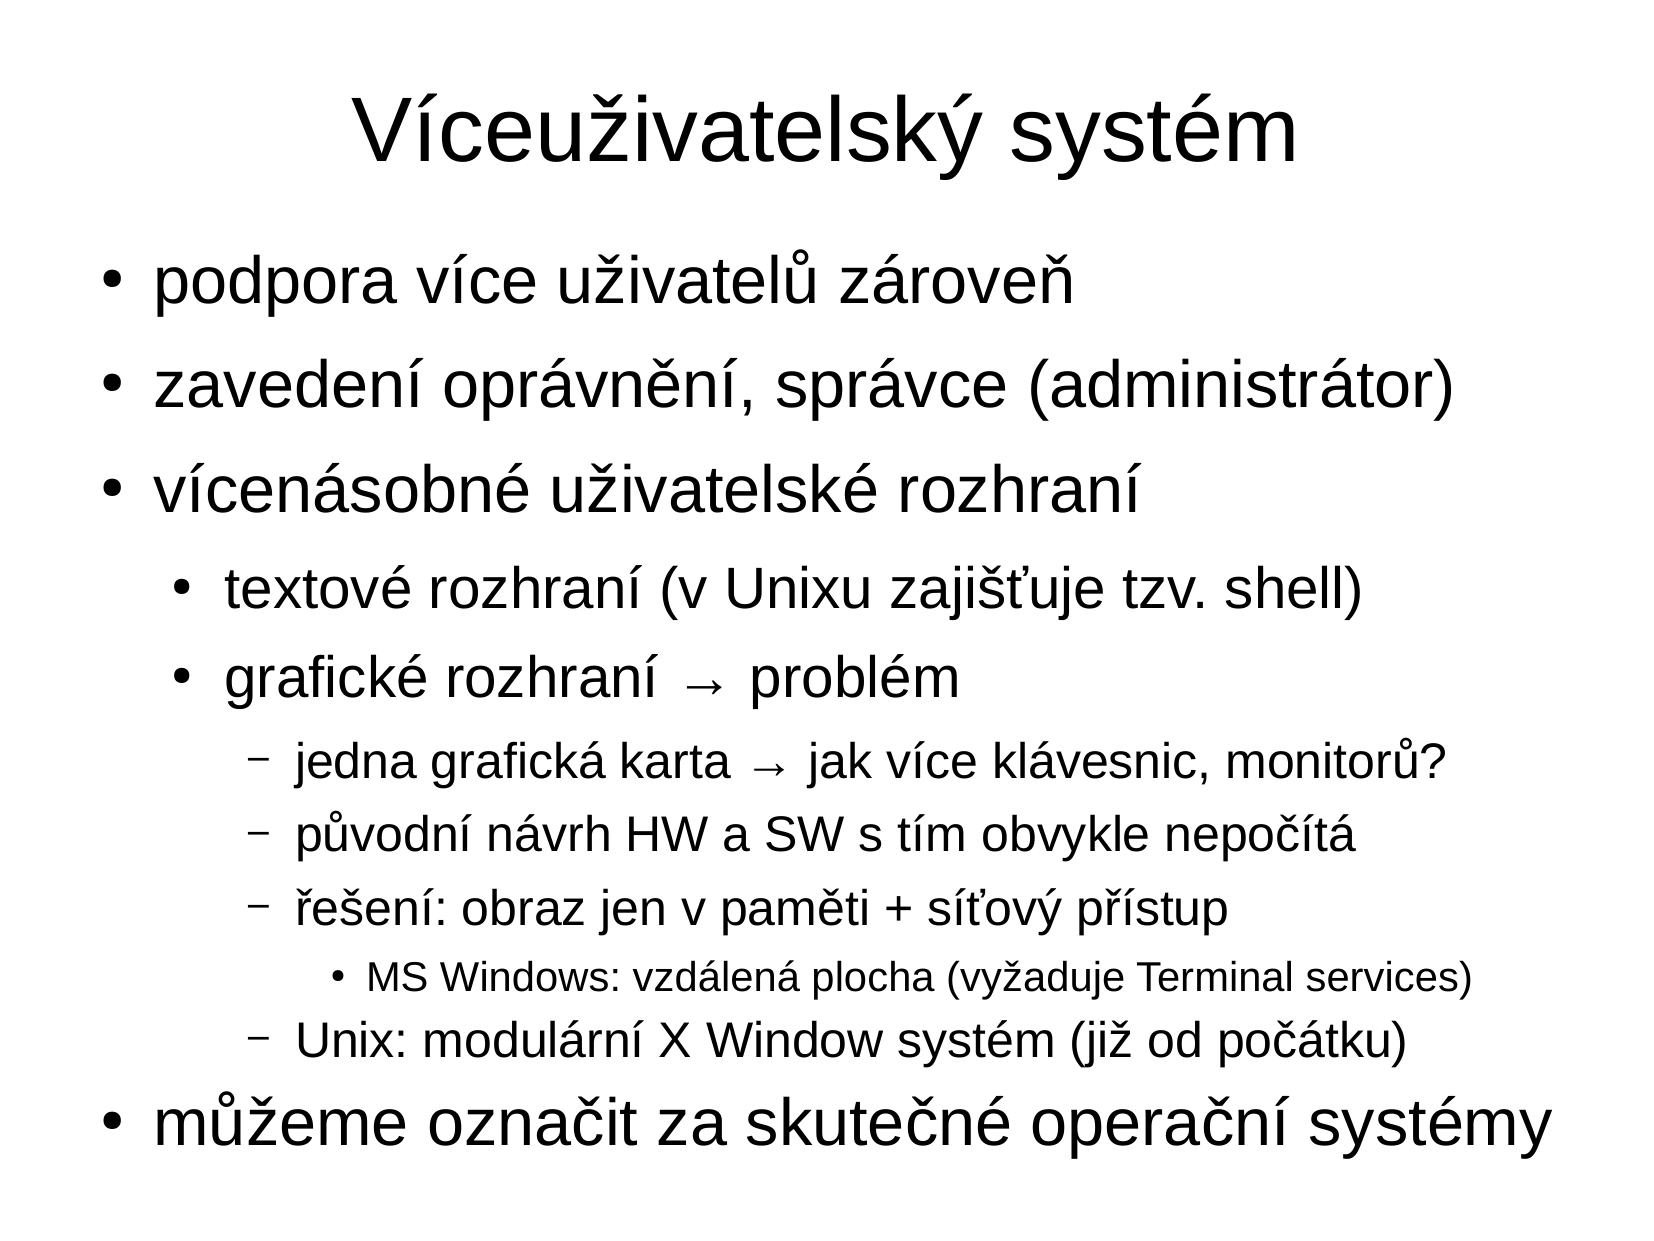

# Víceuživatelský systém
podpora více uživatelů zároveň
zavedení oprávnění, správce (administrátor)
vícenásobné uživatelské rozhraní
textové rozhraní (v Unixu zajišťuje tzv. shell)
grafické rozhraní → problém
jedna grafická karta → jak více klávesnic, monitorů?
původní návrh HW a SW s tím obvykle nepočítá
řešení: obraz jen v paměti + síťový přístup
MS Windows: vzdálená plocha (vyžaduje Terminal services)
Unix: modulární X Window systém (již od počátku)
můžeme označit za skutečné operační systémy